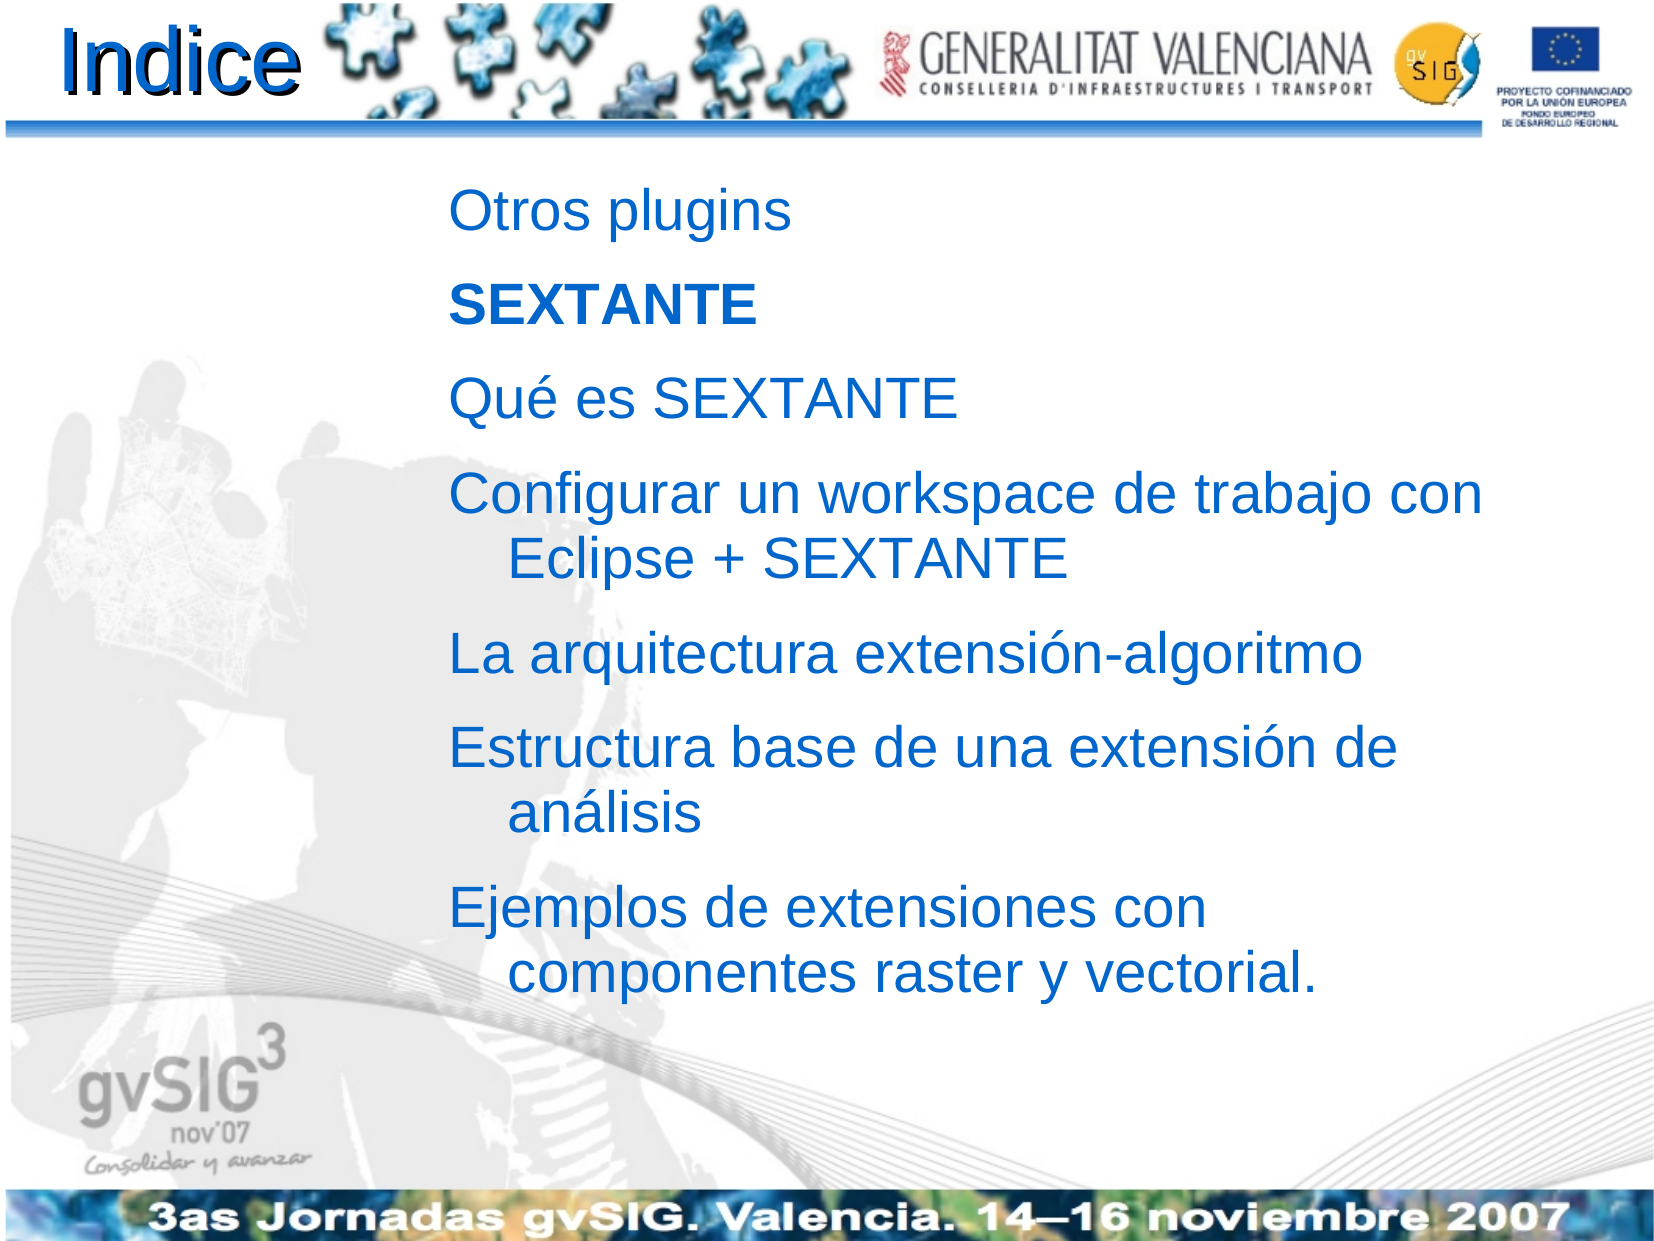

# Indice
Otros plugins
SEXTANTE
Qué es SEXTANTE
Configurar un workspace de trabajo con Eclipse + SEXTANTE
La arquitectura extensión-algoritmo
Estructura base de una extensión de análisis
Ejemplos de extensiones con componentes raster y vectorial.